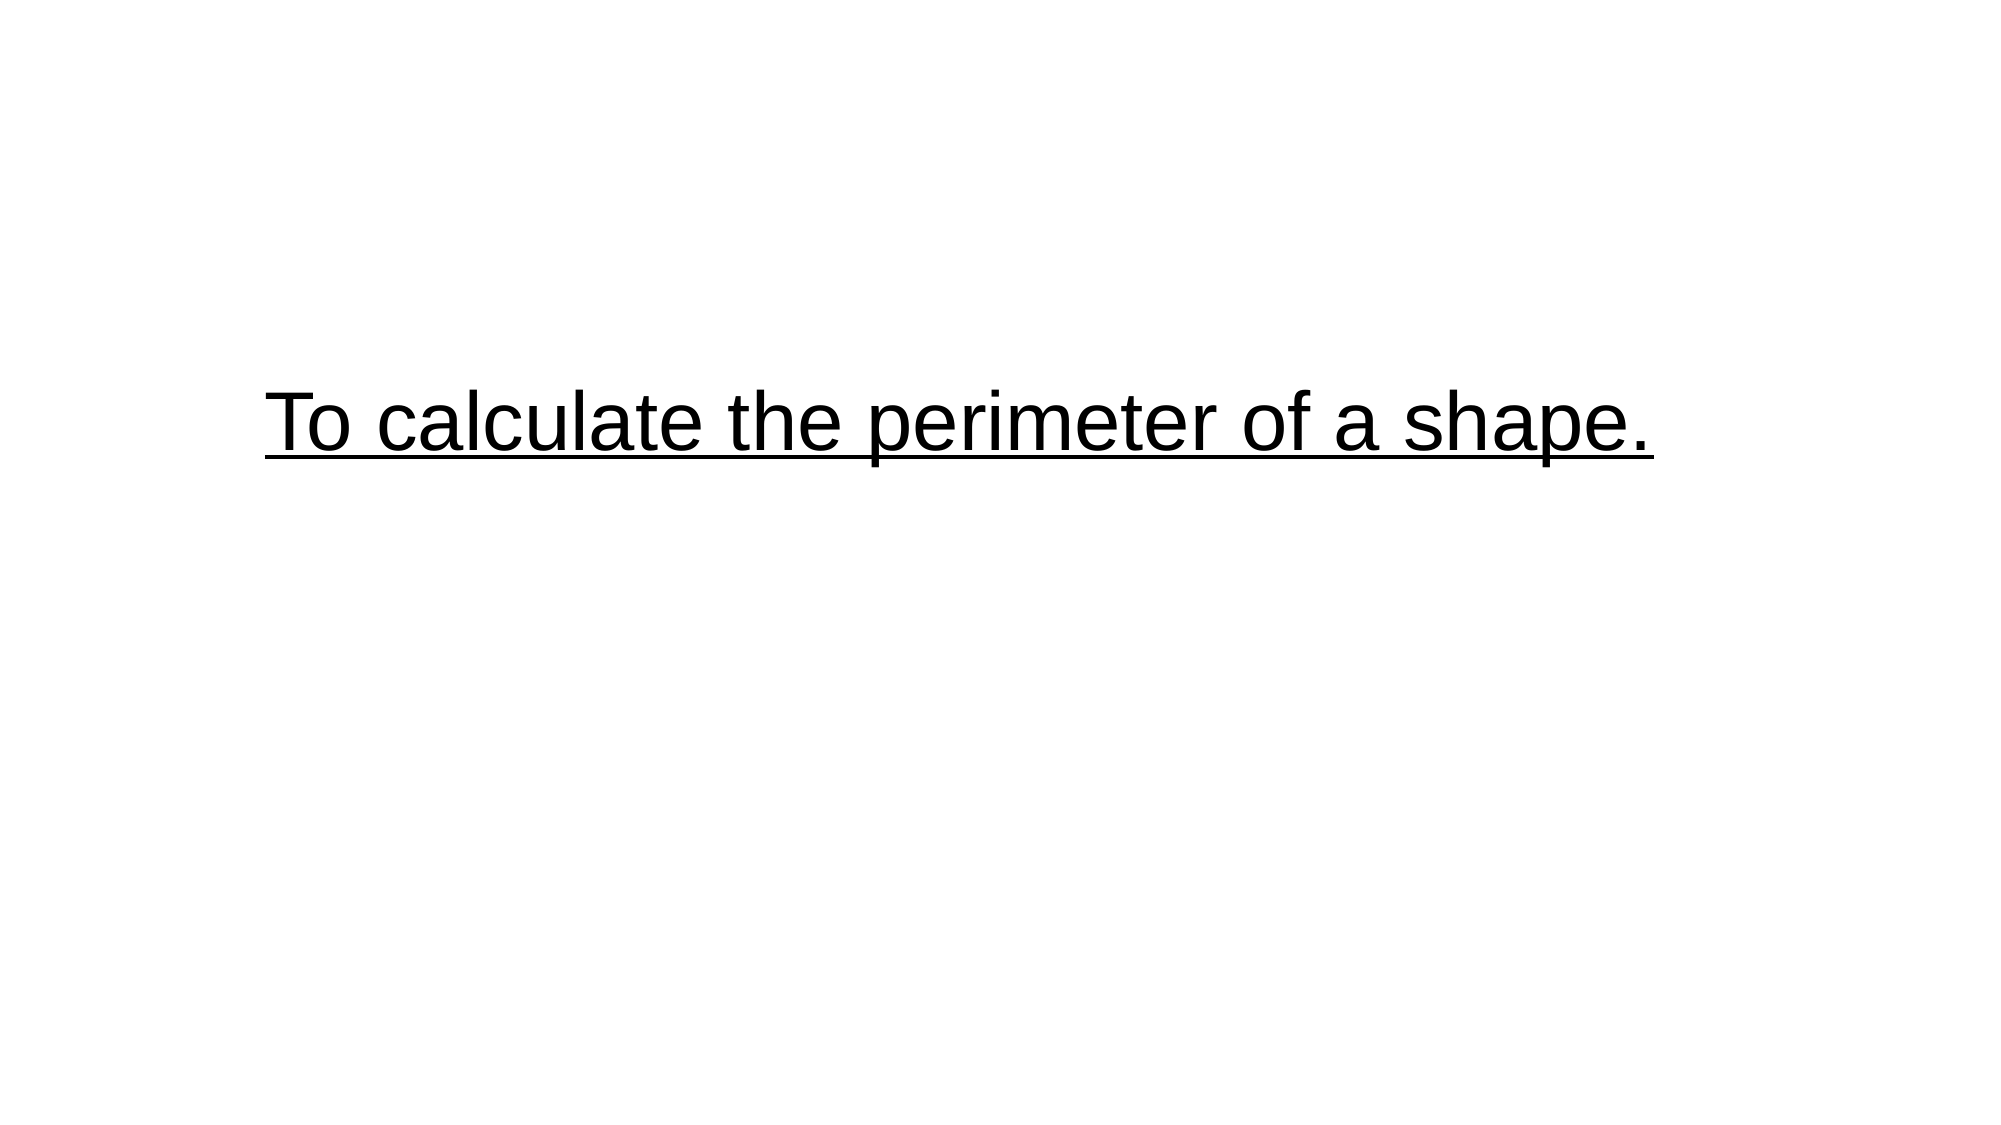

# To calculate the perimeter of a shape.